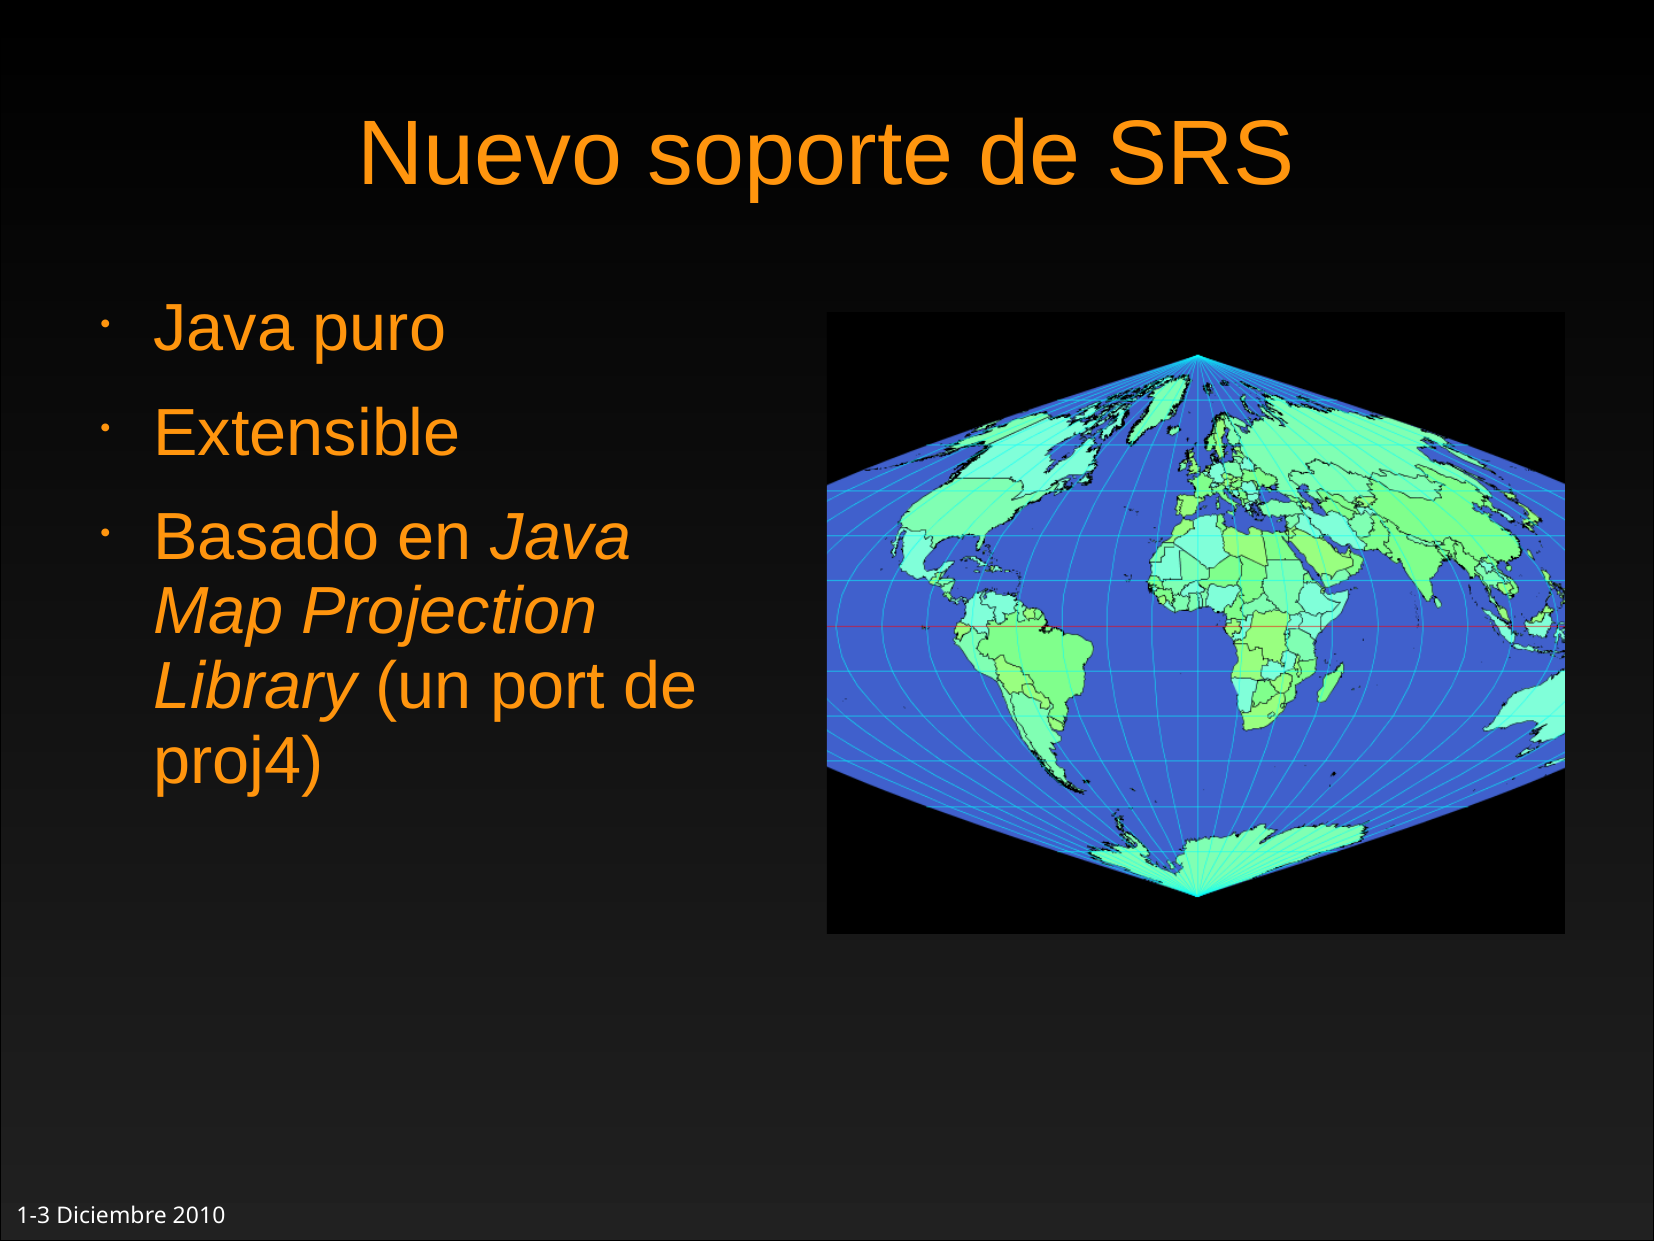

# Nuevo soporte de SRS
Java puro
Extensible
Basado en Java Map Projection Library (un port de proj4)